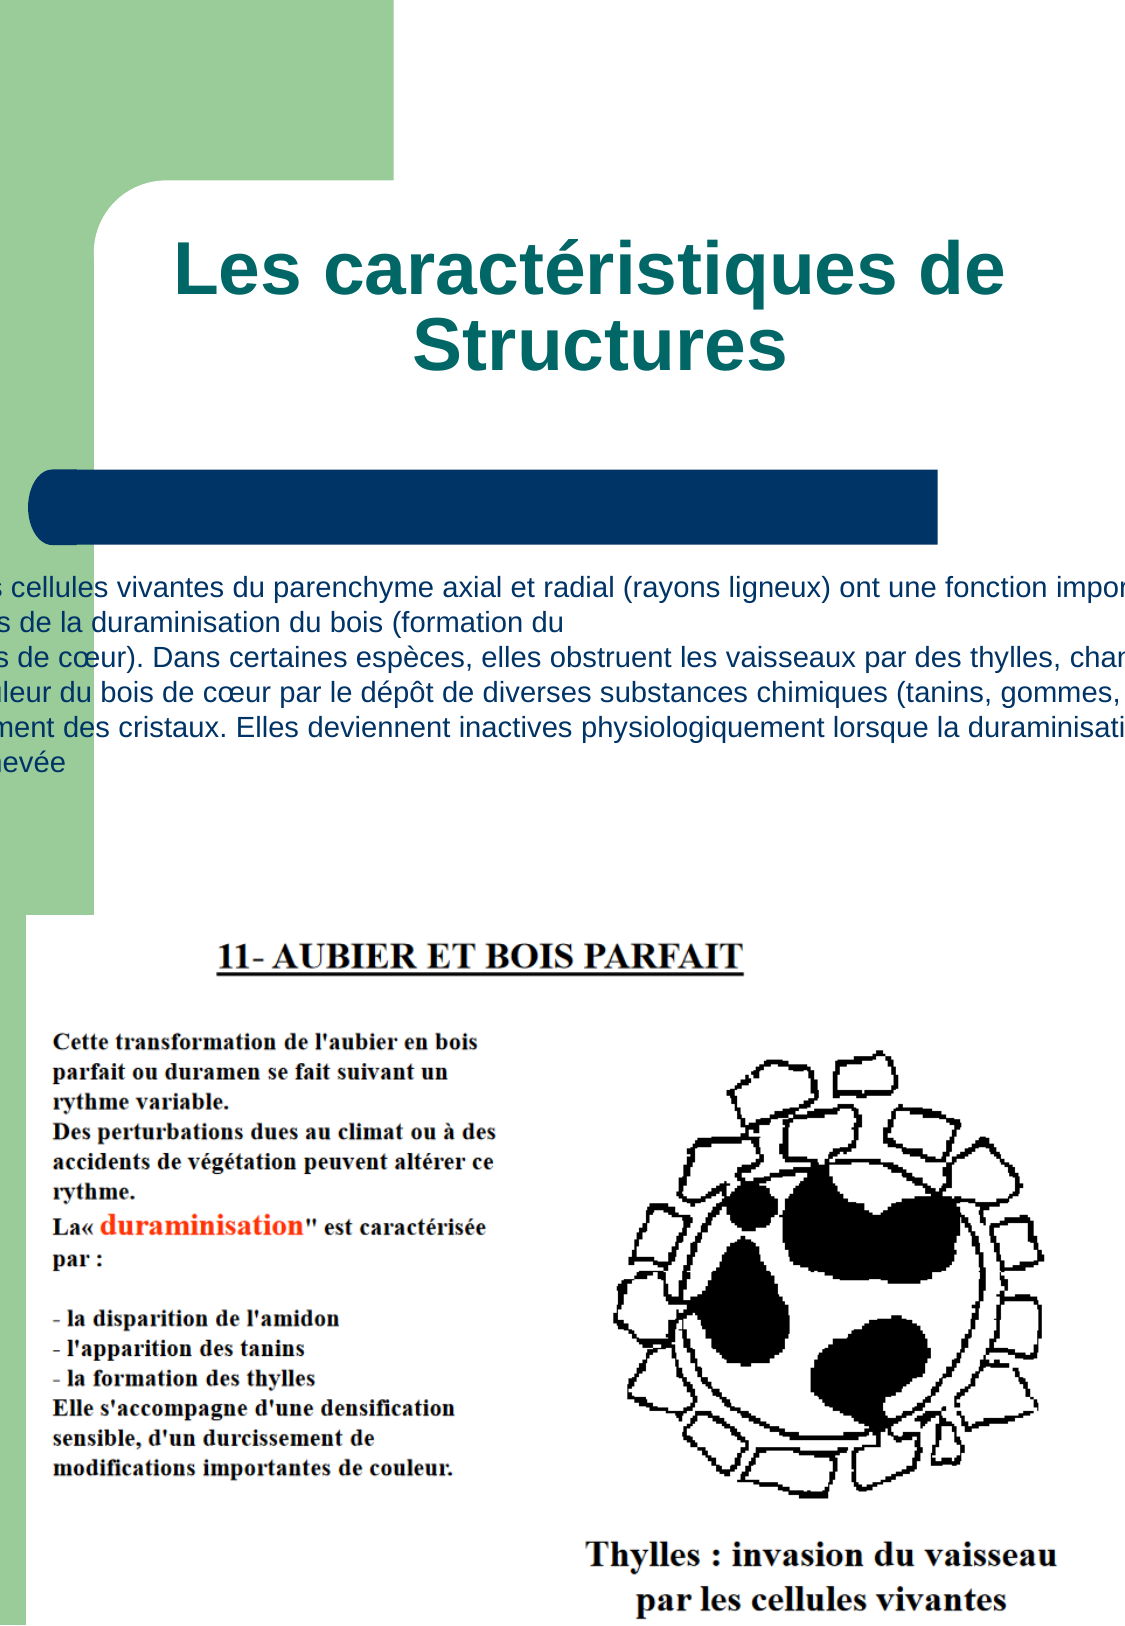

# Les caractéristiques de Structures
Les cellules vivantes du parenchyme axial et radial (rayons ligneux) ont une fonction importante
 lors de la duraminisation du bois (formation du
bois de cœur). Dans certaines espèces, elles obstruent les vaisseaux par des thylles, changent la
couleur du bois de cœur par le dépôt de diverses substances chimiques (tanins, gommes, etc.) ou
forment des cristaux. Elles deviennent inactives physiologiquement lorsque la duraminisation est
achevée